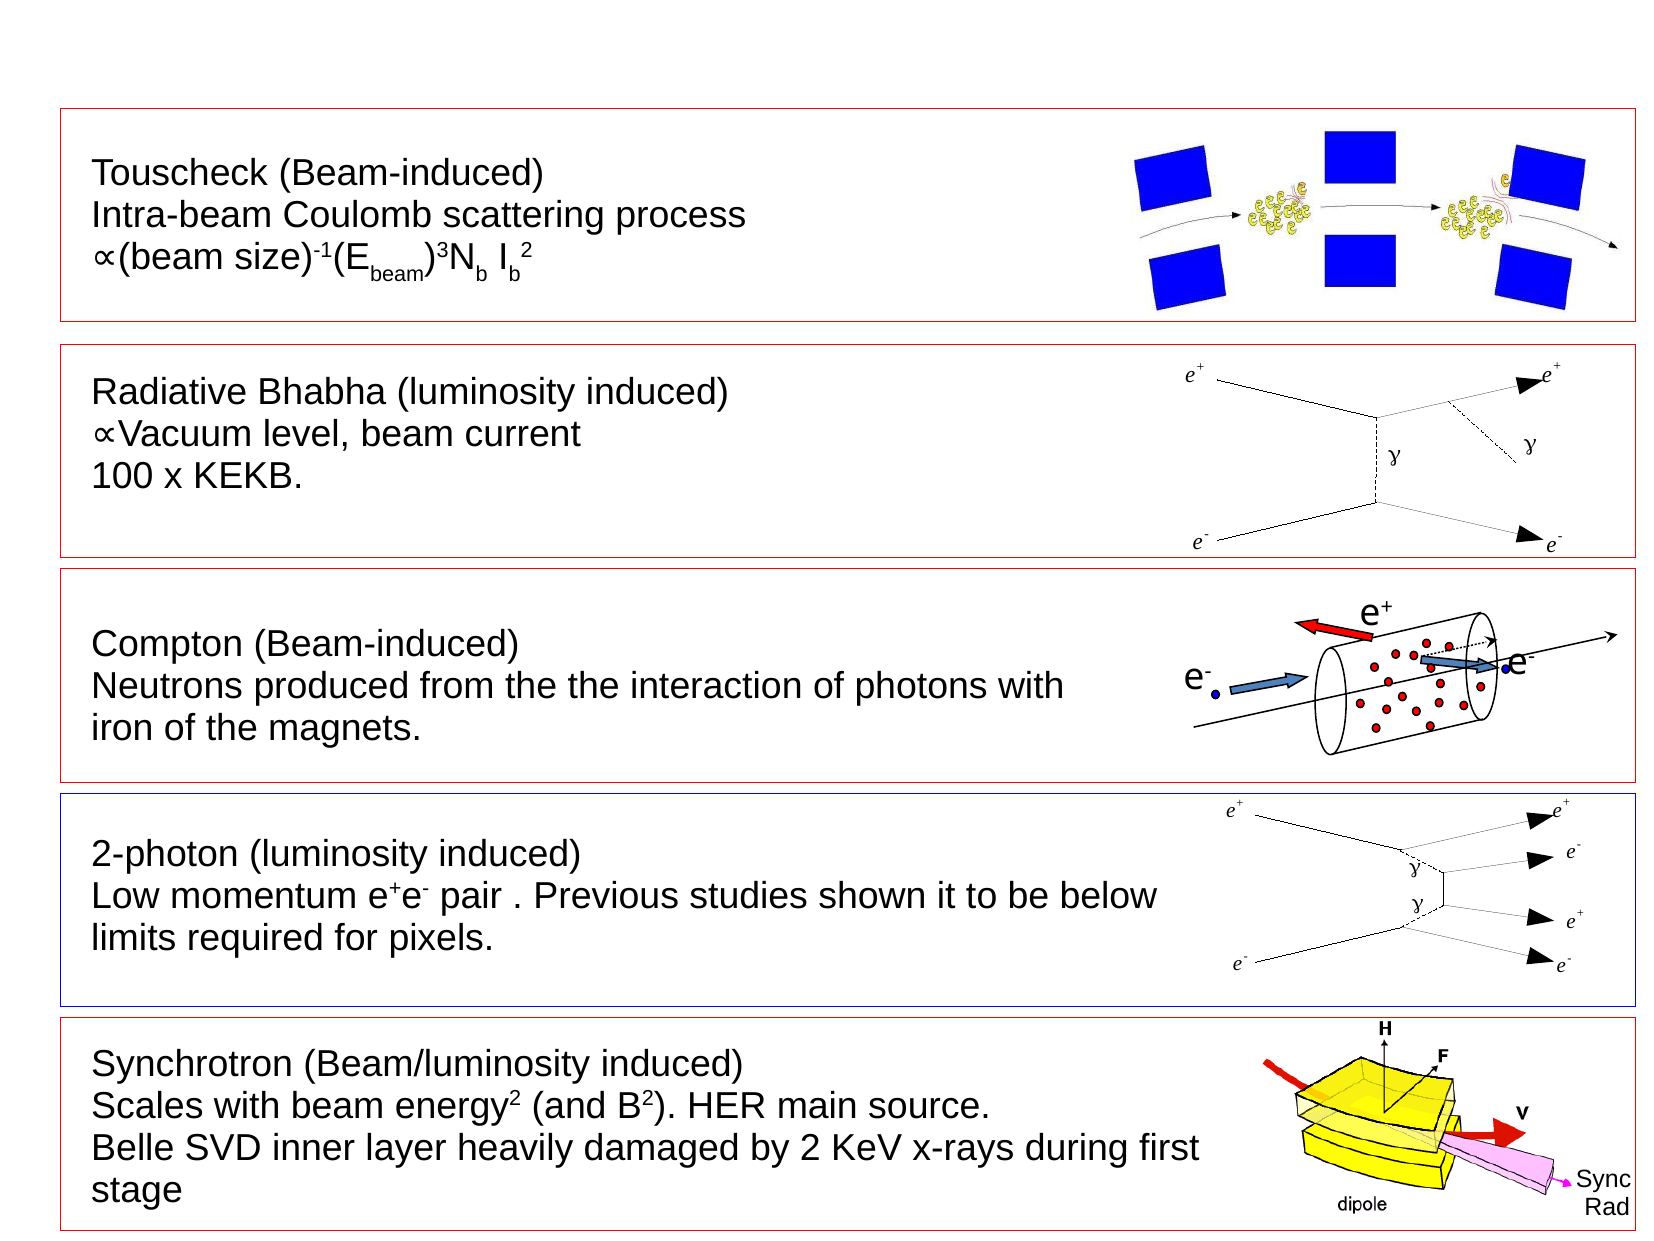

Touscheck (Beam-induced)
Intra-beam Coulomb scattering process
∝(beam size)-1(Ebeam)3Nb Ib2
Radiative Bhabha (luminosity induced)
∝Vacuum level, beam current
100 x KEKB.
Compton (Beam-induced)
Neutrons produced from the the interaction of photons with
iron of the magnets.
2-photon (luminosity induced)
Low momentum e+e- pair . Previous studies shown it to be below limits required for pixels.
Synchrotron (Beam/luminosity induced)
Scales with beam energy2 (and B2). HER main source.
Belle SVD inner layer heavily damaged by 2 KeV x-rays during first stage
e+
e-
e-
Sync
Rad